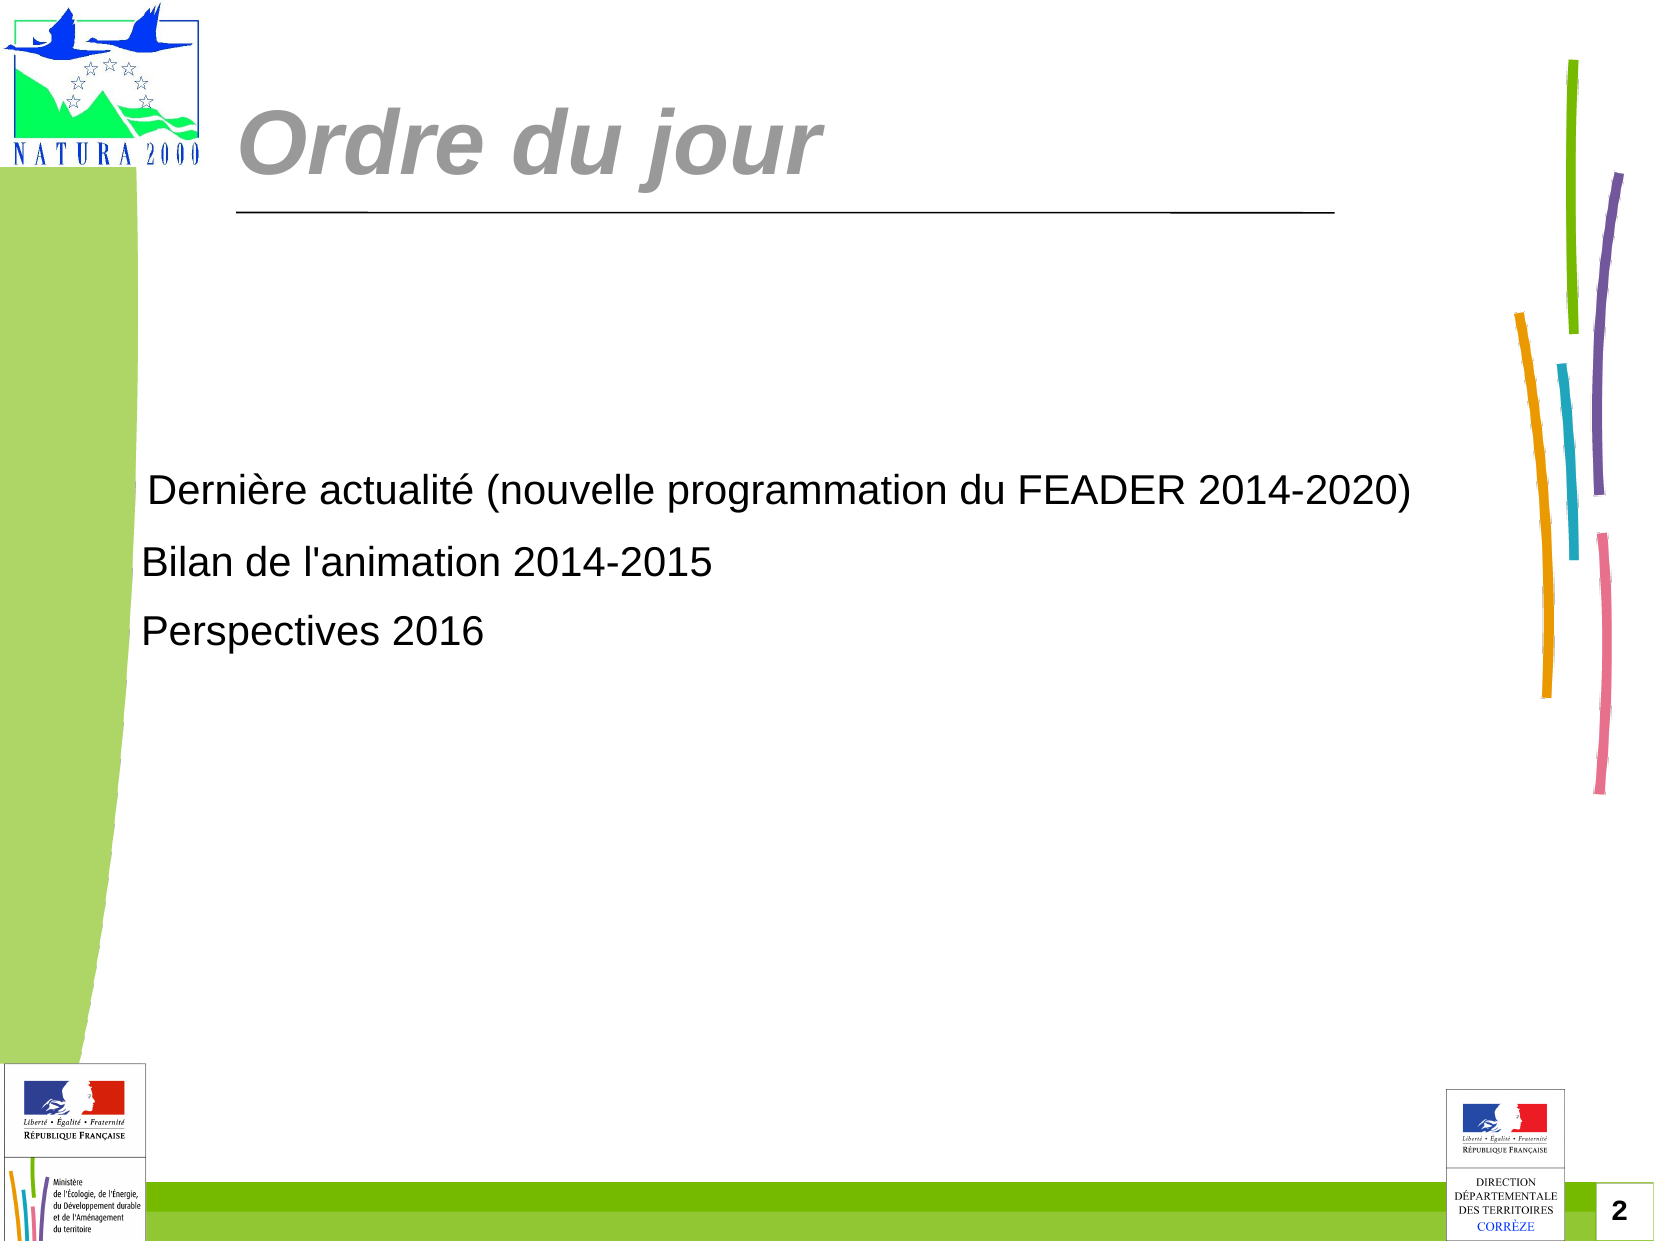

# Ordre du jour
 Dernière actualité (nouvelle programmation du FEADER 2014-2020)
 Bilan de l'animation 2014-2015
 Perspectives 2016